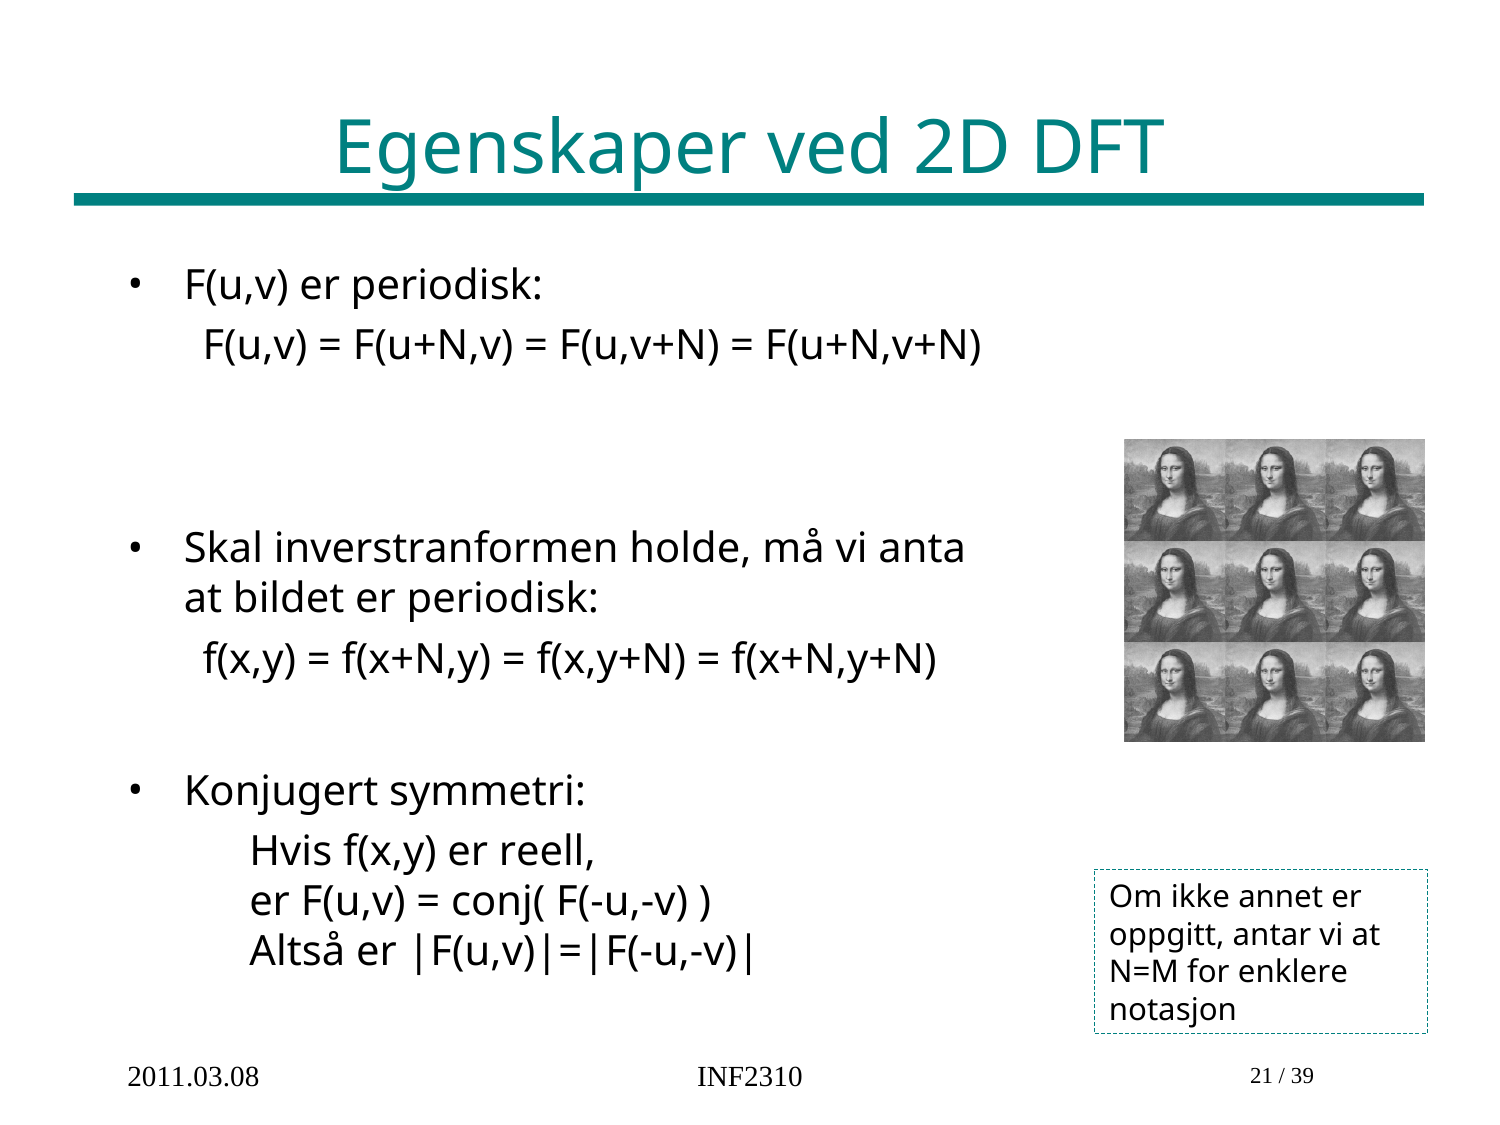

# Egenskaper ved 2D DFT
F(u,v) er periodisk:
F(u,v) = F(u+N,v) = F(u,v+N) = F(u+N,v+N)
Skal inverstranformen holde, må vi anta
at bildet er periodisk:
f(x,y) = f(x+N,y) = f(x,y+N) = f(x+N,y+N)
Konjugert symmetri:
Hvis f(x,y) er reell,
er F(u,v) = conj( F(-u,-v) )
Altså er |F(u,v)|=|F(-u,-v)|
Om ikke annet er
oppgitt, antar vi at
N=M for enklere
notasjon
2011.03.08XXX
INF2310